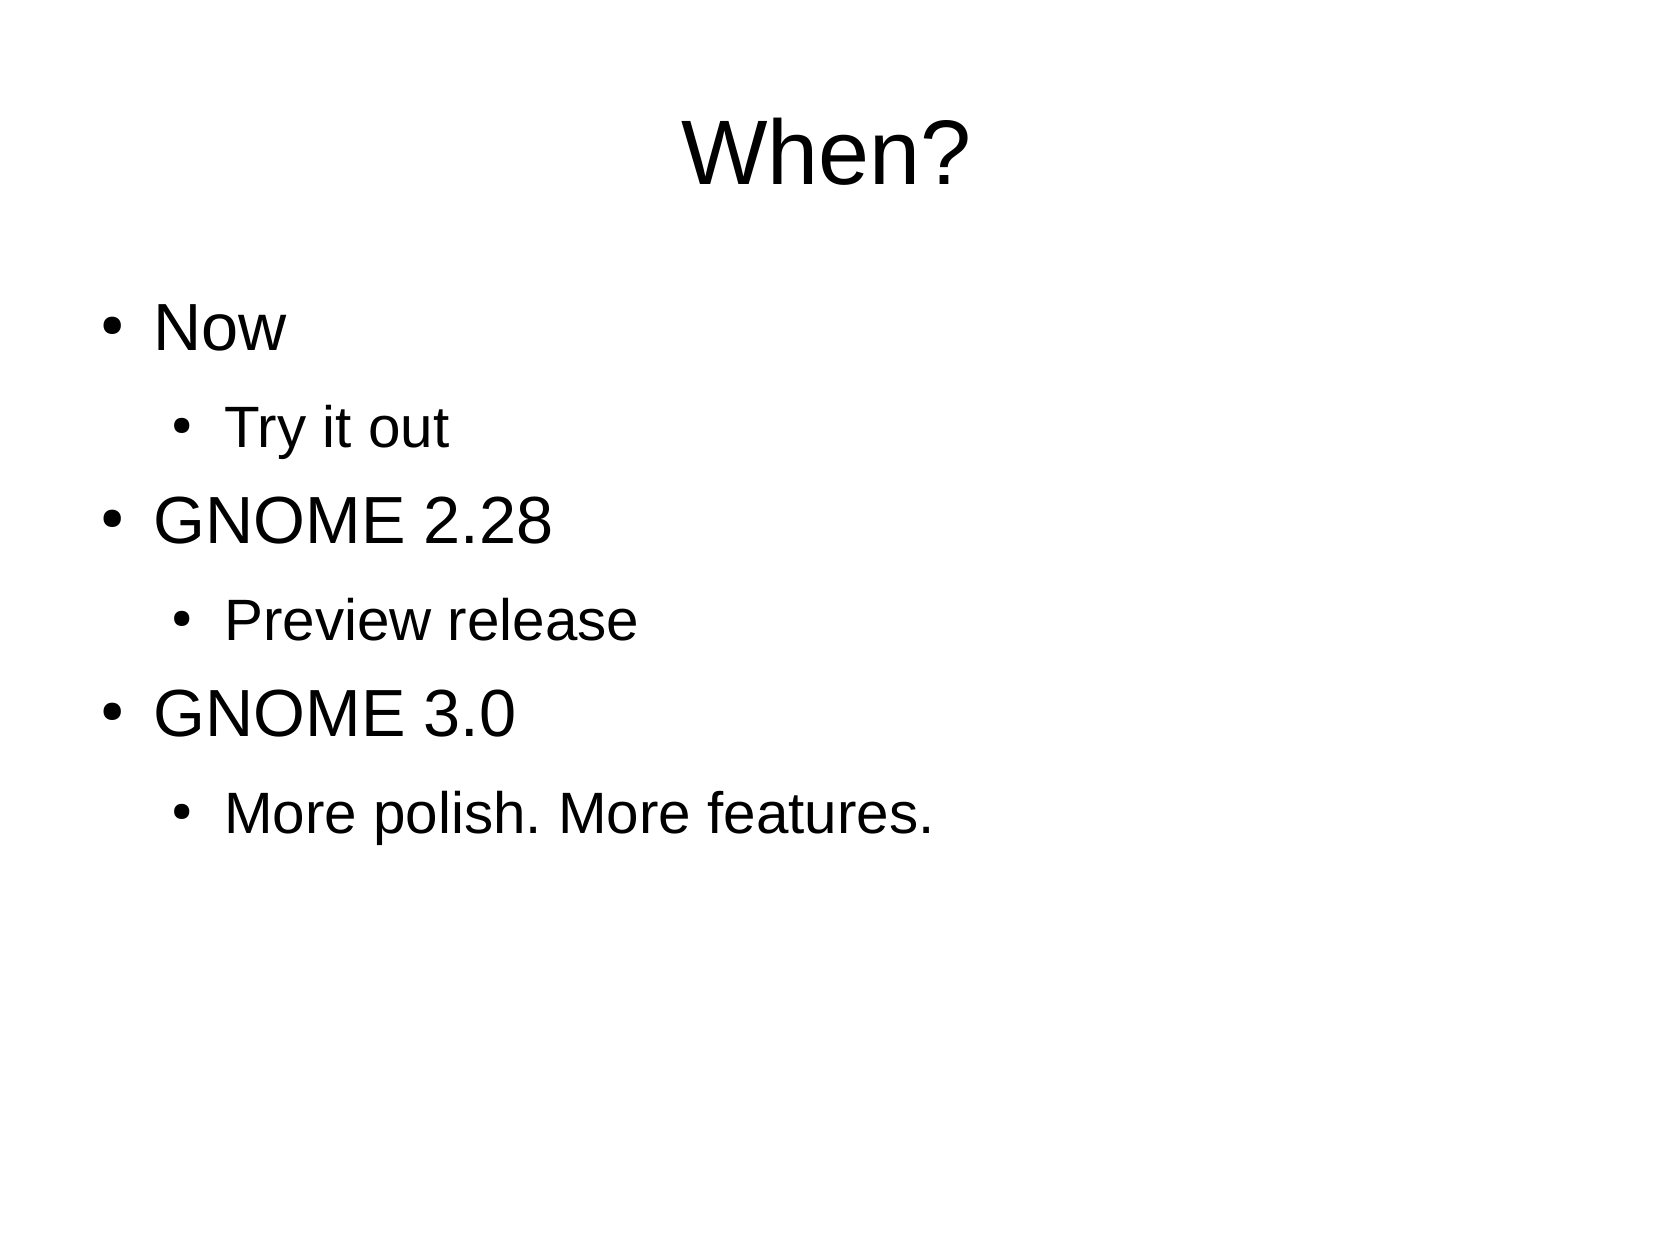

# When?
Now
Try it out
GNOME 2.28
Preview release
GNOME 3.0
More polish. More features.